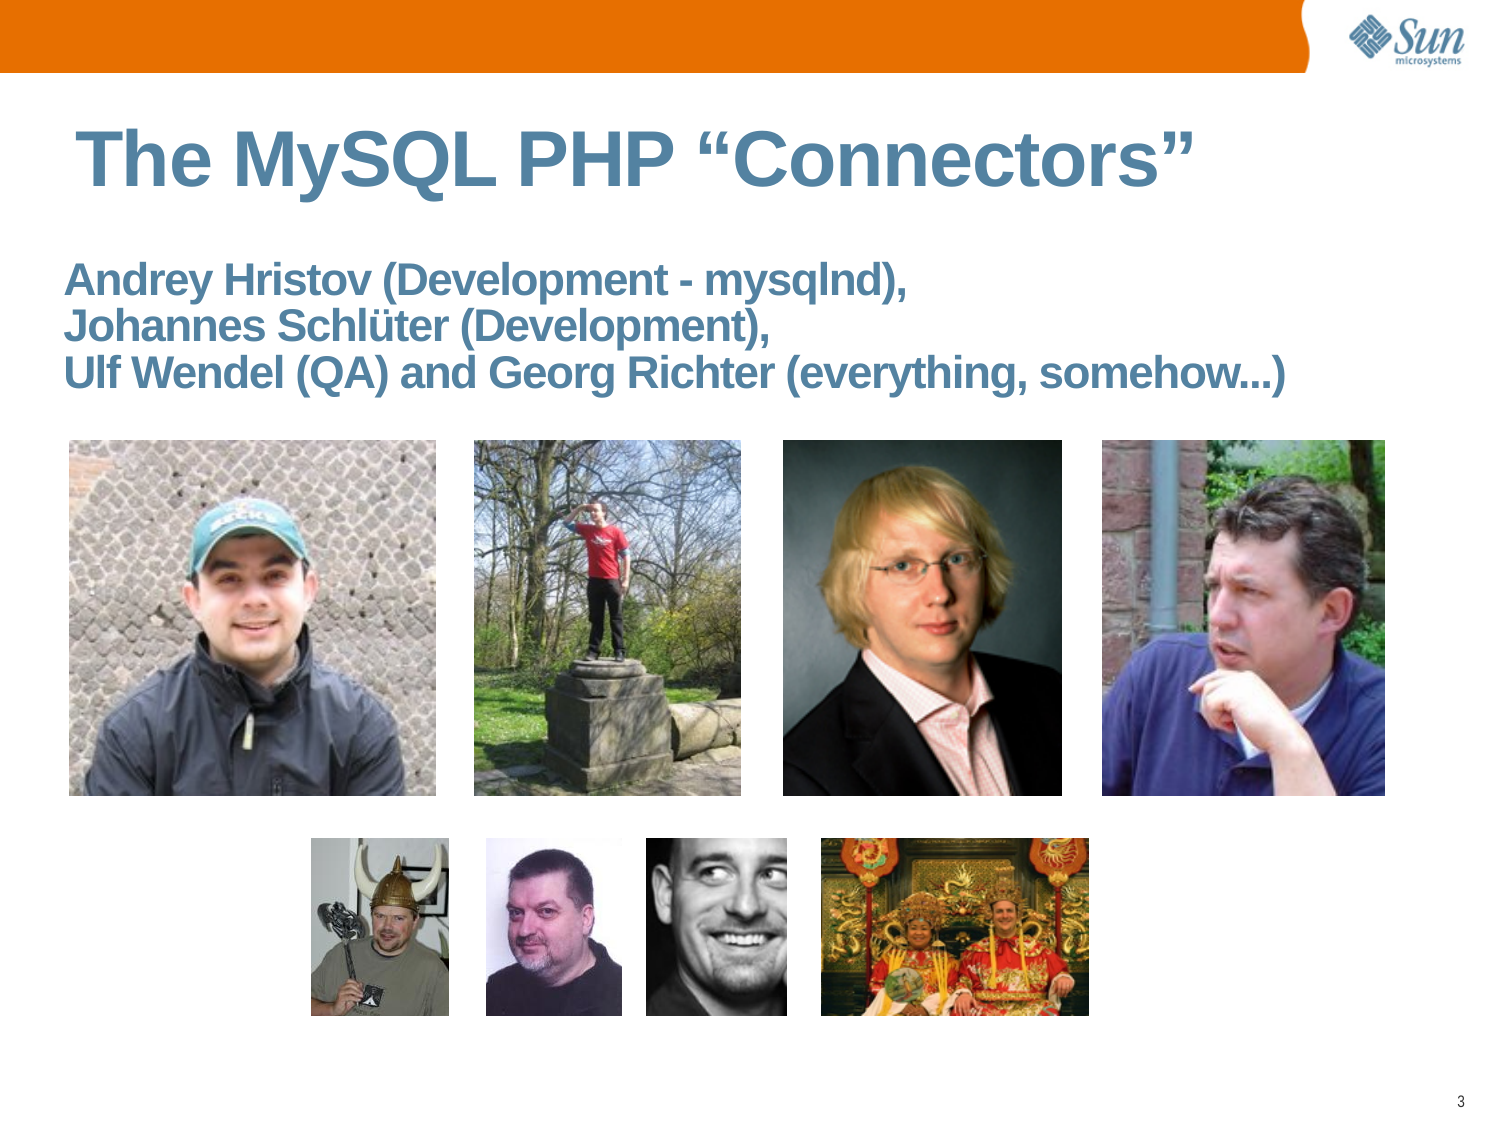

# The MySQL PHP “Connectors”
Andrey Hristov (Development - mysqlnd),
Johannes Schlüter (Development),
Ulf Wendel (QA) and Georg Richter (everything, somehow...)